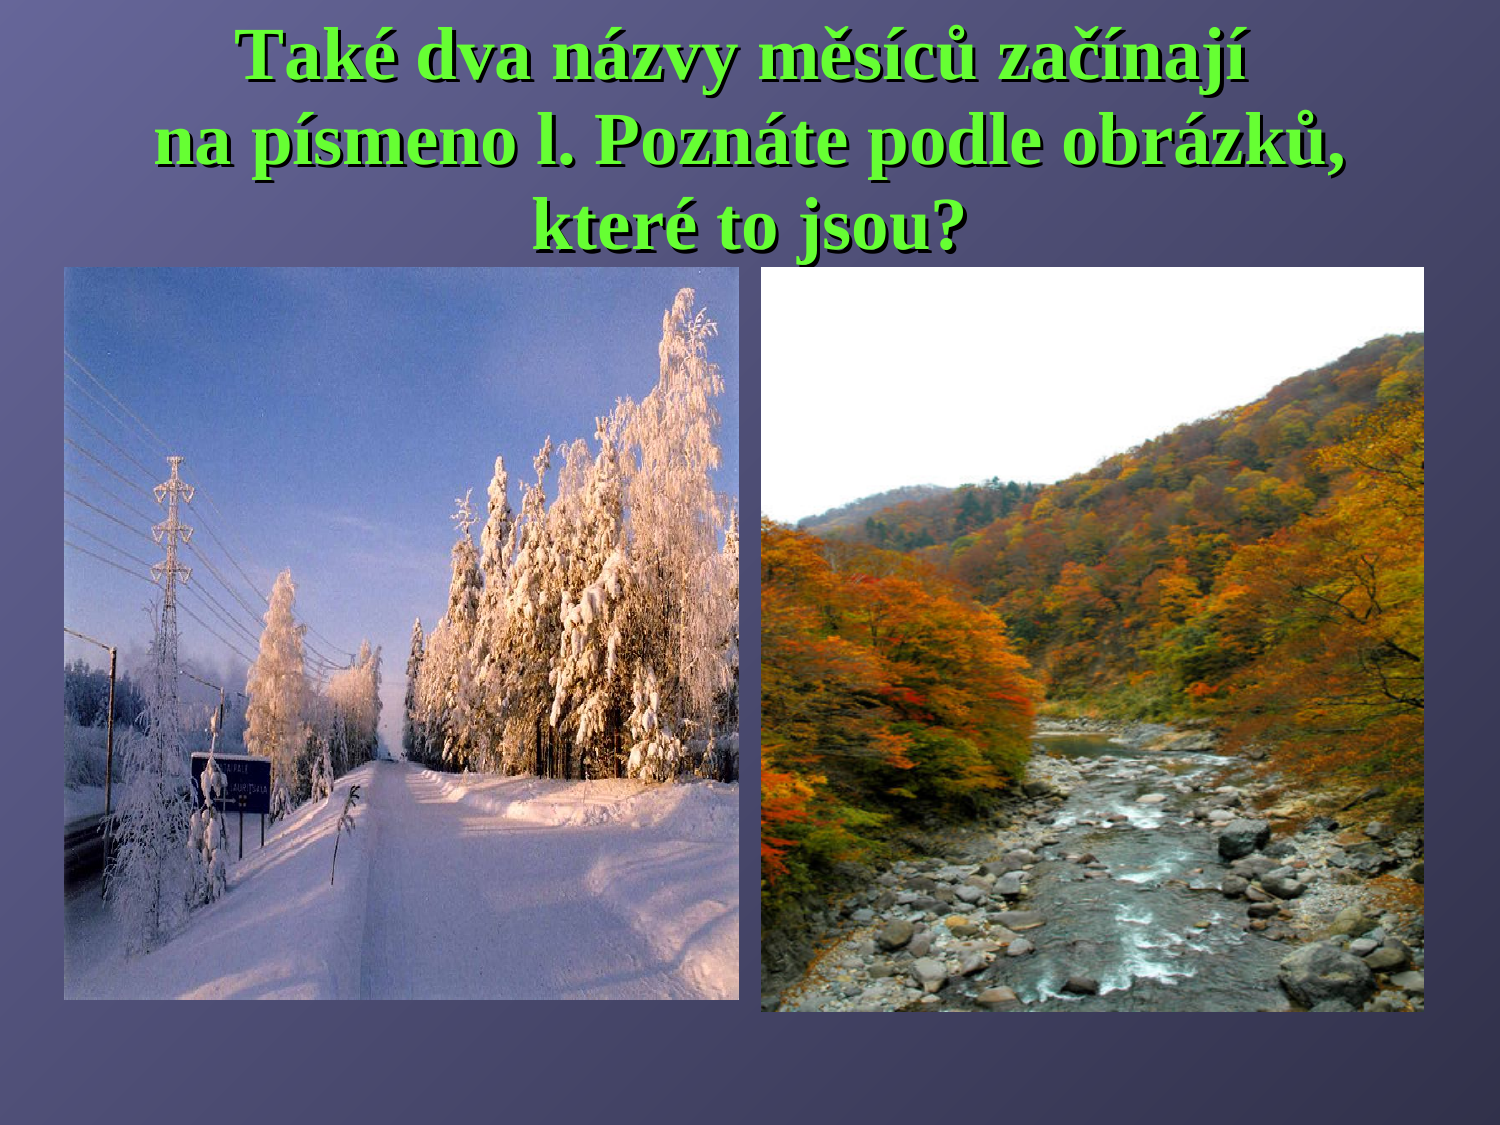

# Také dva názvy měsíců začínají na písmeno l. Poznáte podle obrázků, které to jsou?